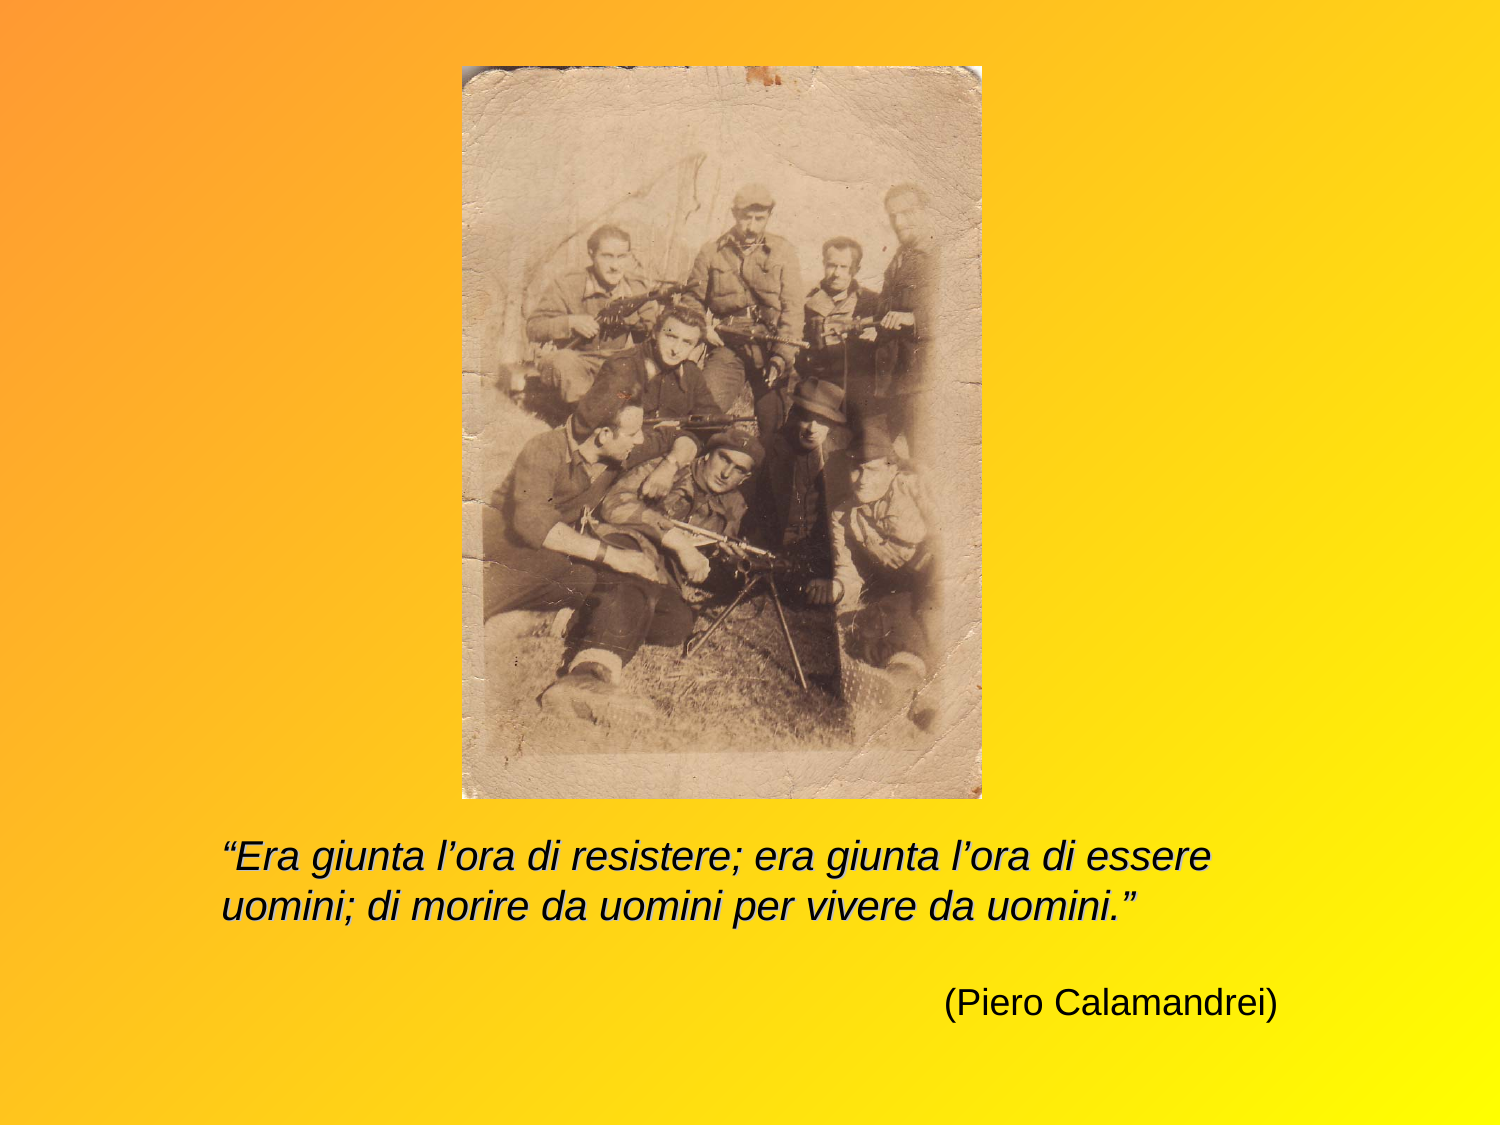

“Era giunta l’ora di resistere; era giunta l’ora di essere uomini; di morire da uomini per vivere da uomini.”
 (Piero Calamandrei)